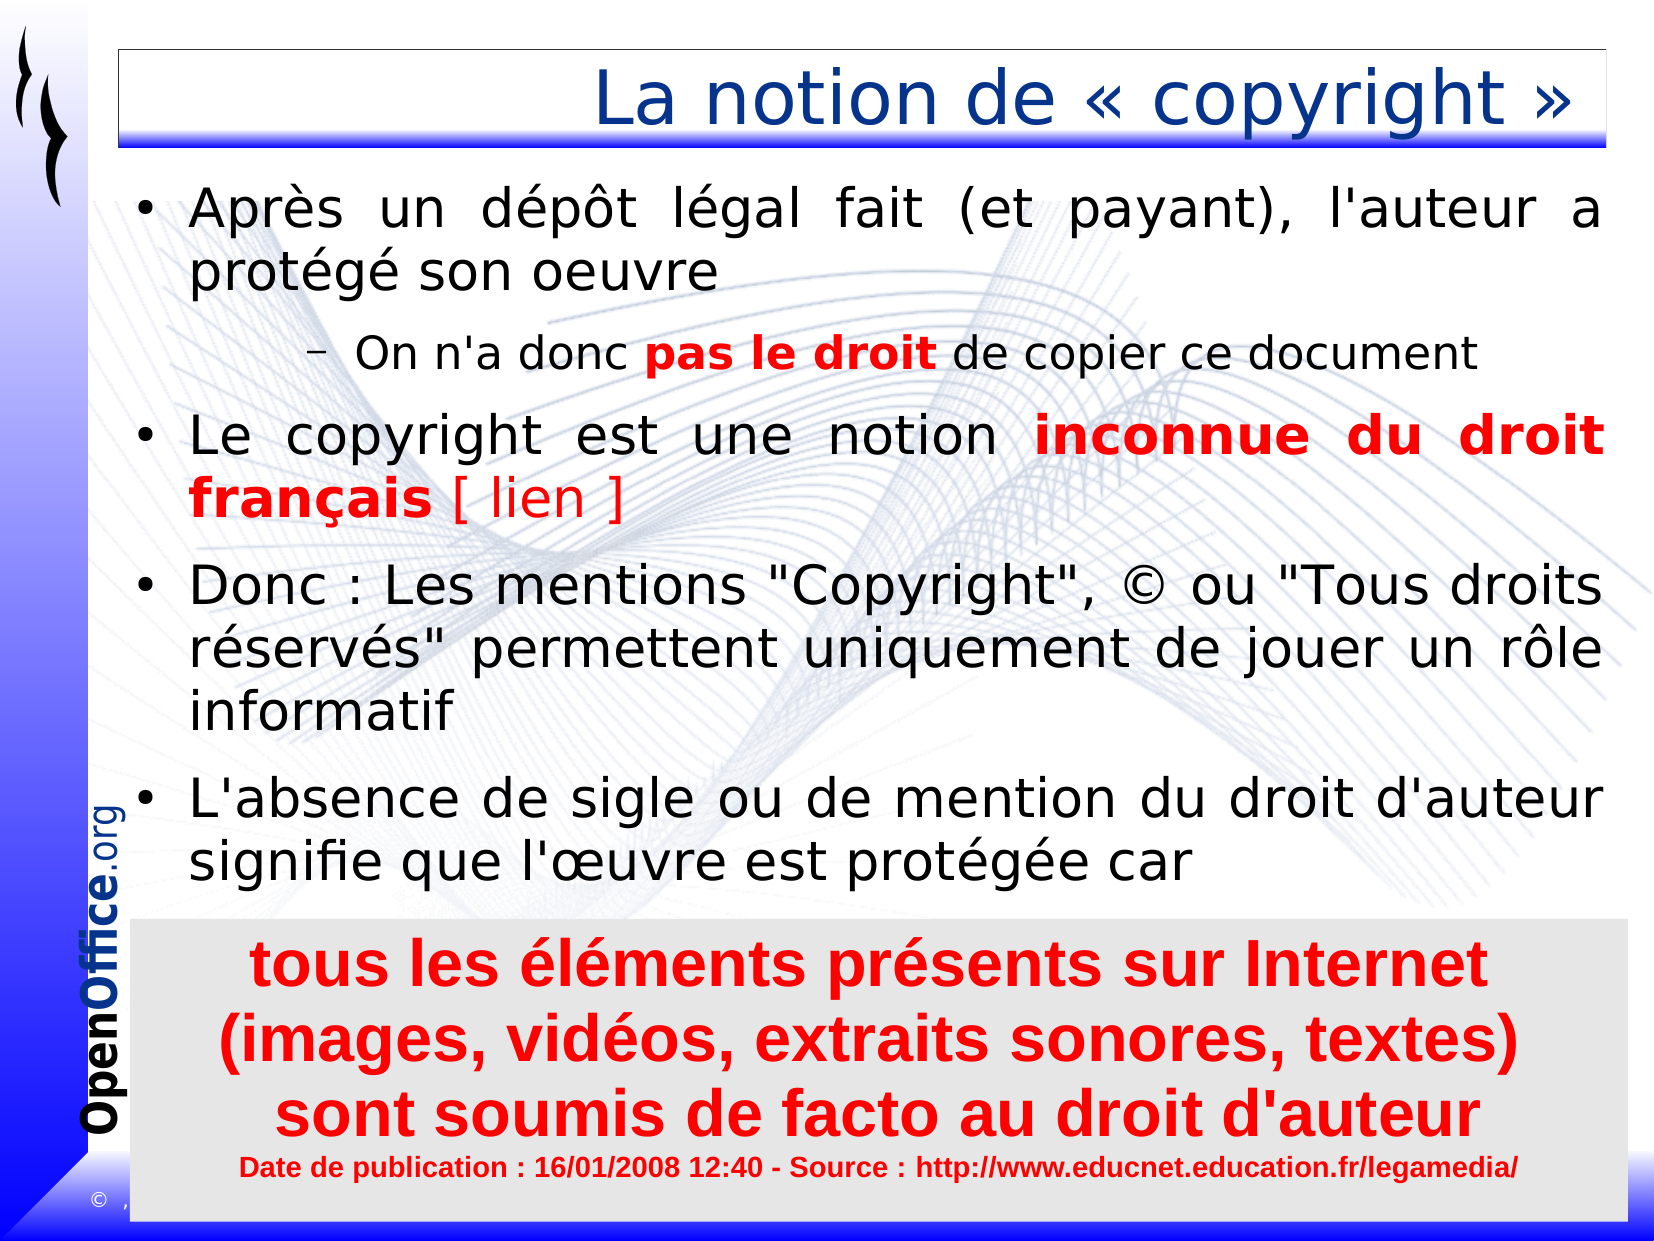

# La notion de « copyright »
Après un dépôt légal fait (et payant), l'auteur a protégé son oeuvre
On n'a donc pas le droit de copier ce document
Le copyright est une notion inconnue du droit français [ lien ]
Donc : Les mentions "Copyright", © ou "Tous droits réservés" permettent uniquement de jouer un rôle informatif
L'absence de sigle ou de mention du droit d'auteur signifie que l'œuvre est protégée car
tous les éléments présents sur Internet
(images, vidéos, extraits sonores, textes)
sont soumis de facto au droit d'auteur
Date de publication : 16/01/2008 12:40 - Source : http://www.educnet.education.fr/legamedia/